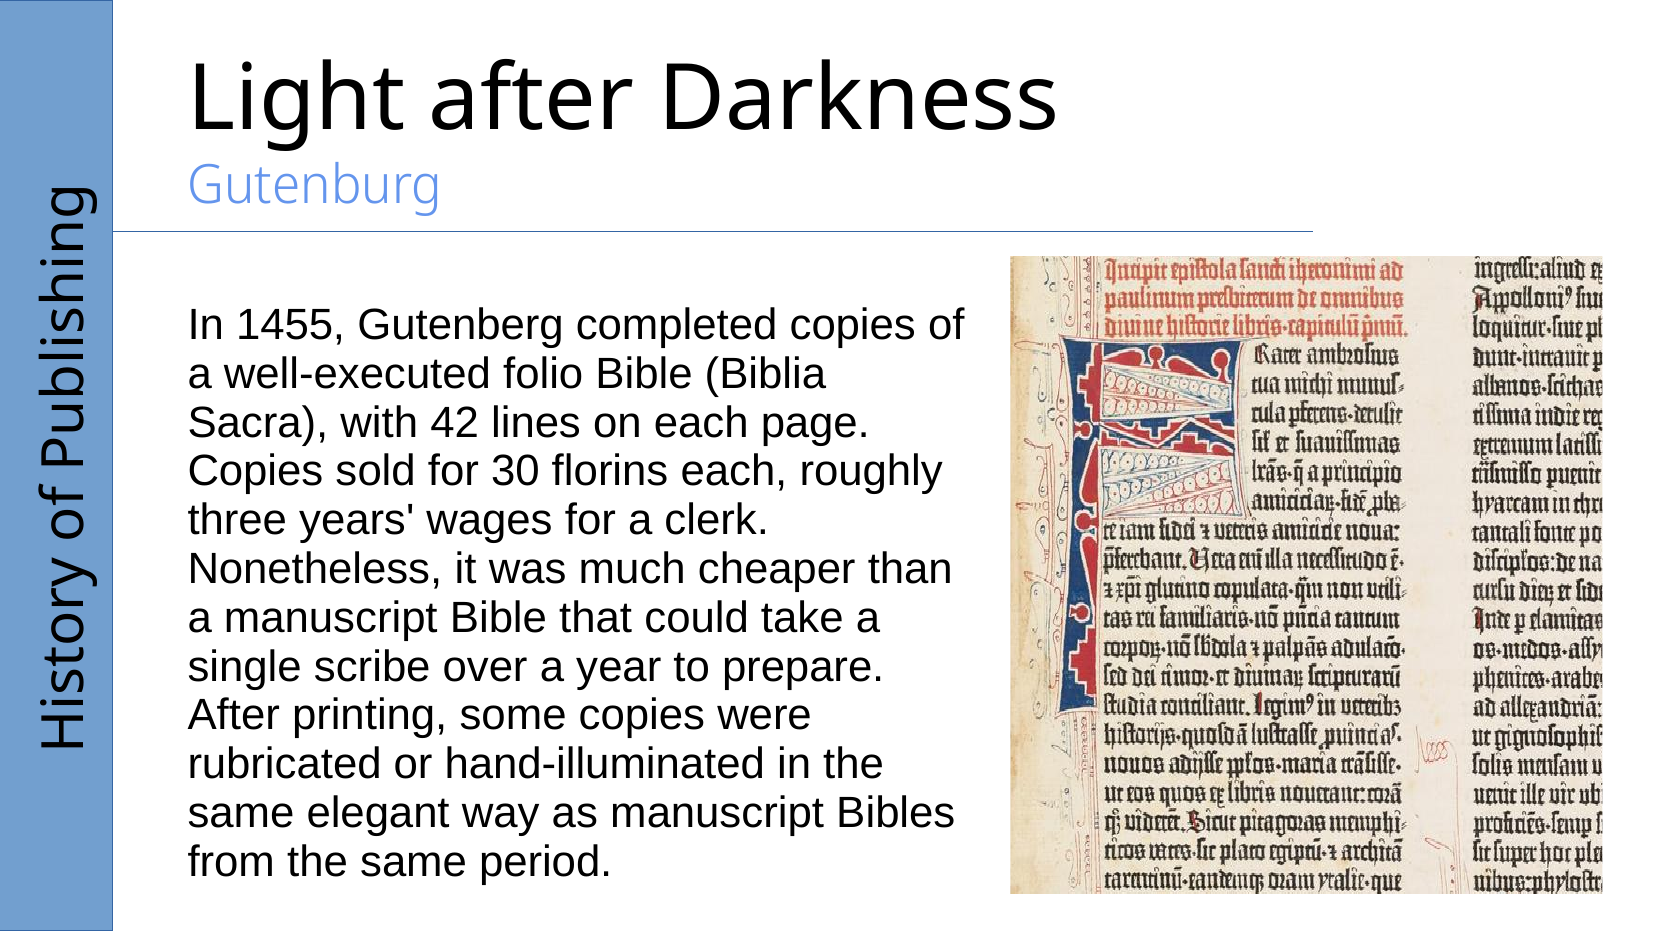

# Light after Darkness
Gutenburg
In 1455, Gutenberg completed copies of a well-executed folio Bible (Biblia Sacra), with 42 lines on each page. Copies sold for 30 florins each, roughly three years' wages for a clerk. Nonetheless, it was much cheaper than a manuscript Bible that could take a single scribe over a year to prepare. After printing, some copies were rubricated or hand-illuminated in the same elegant way as manuscript Bibles from the same period.
History of Publishing